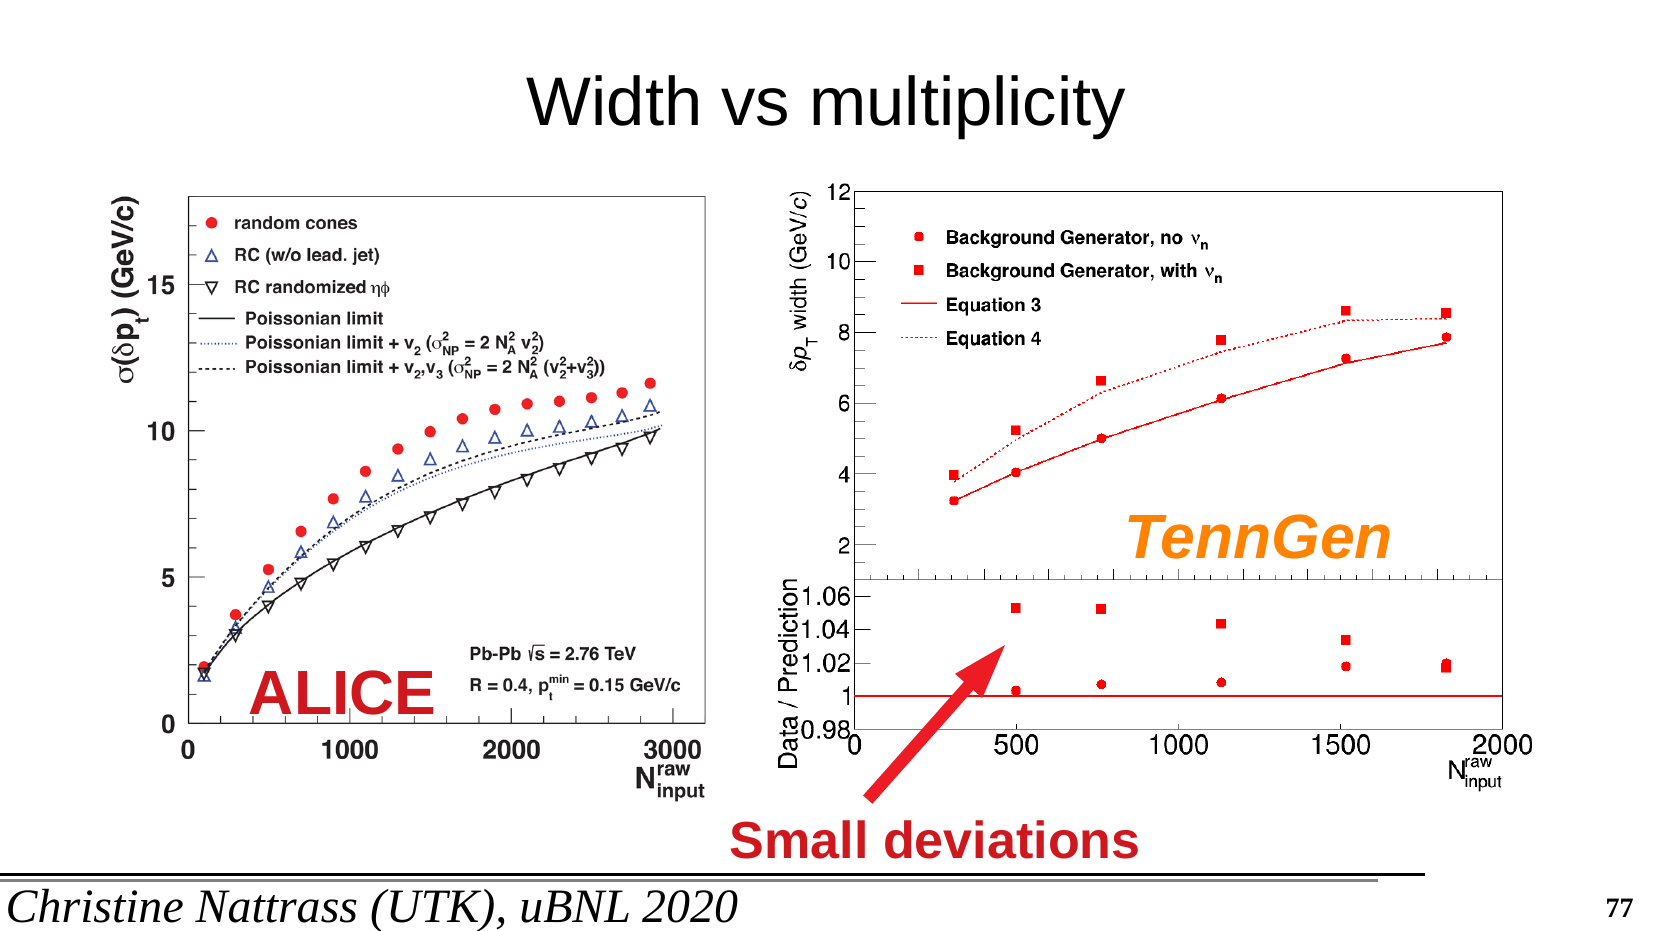

# Width vs multiplicity
TennGen
Small deviations
ALICE